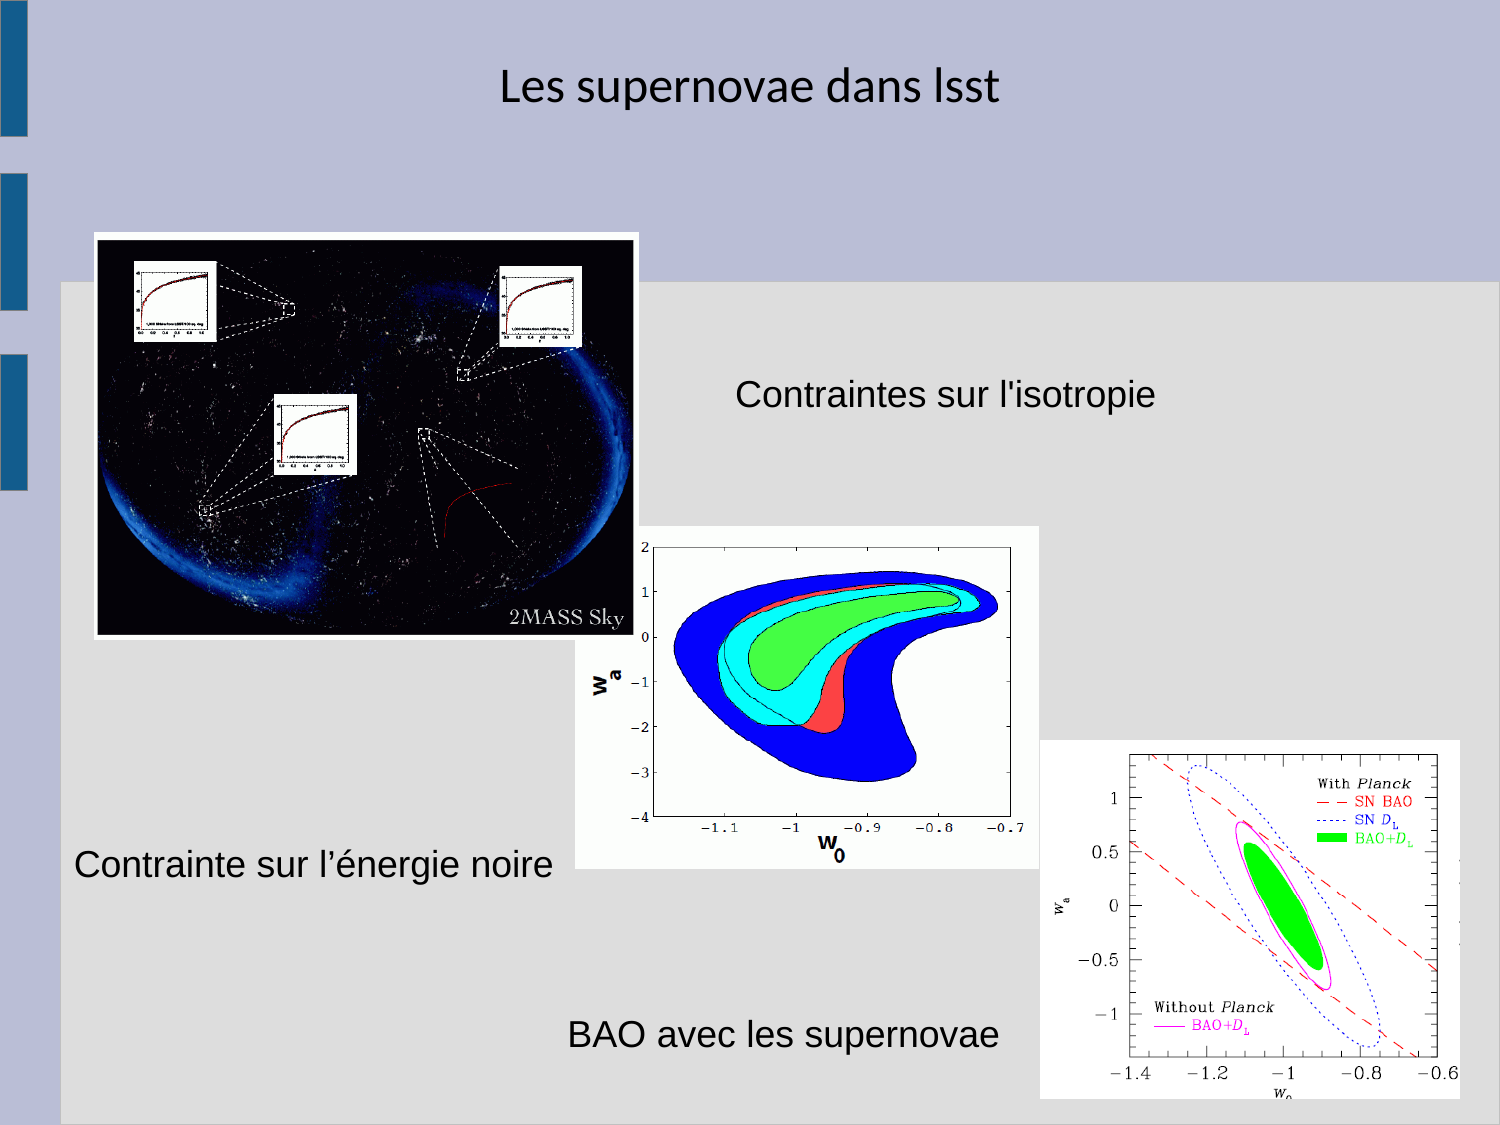

# Les supernovae dans lsst
Contraintes sur l'isotropie
Contrainte sur l’énergie noire
BAO avec les supernovae